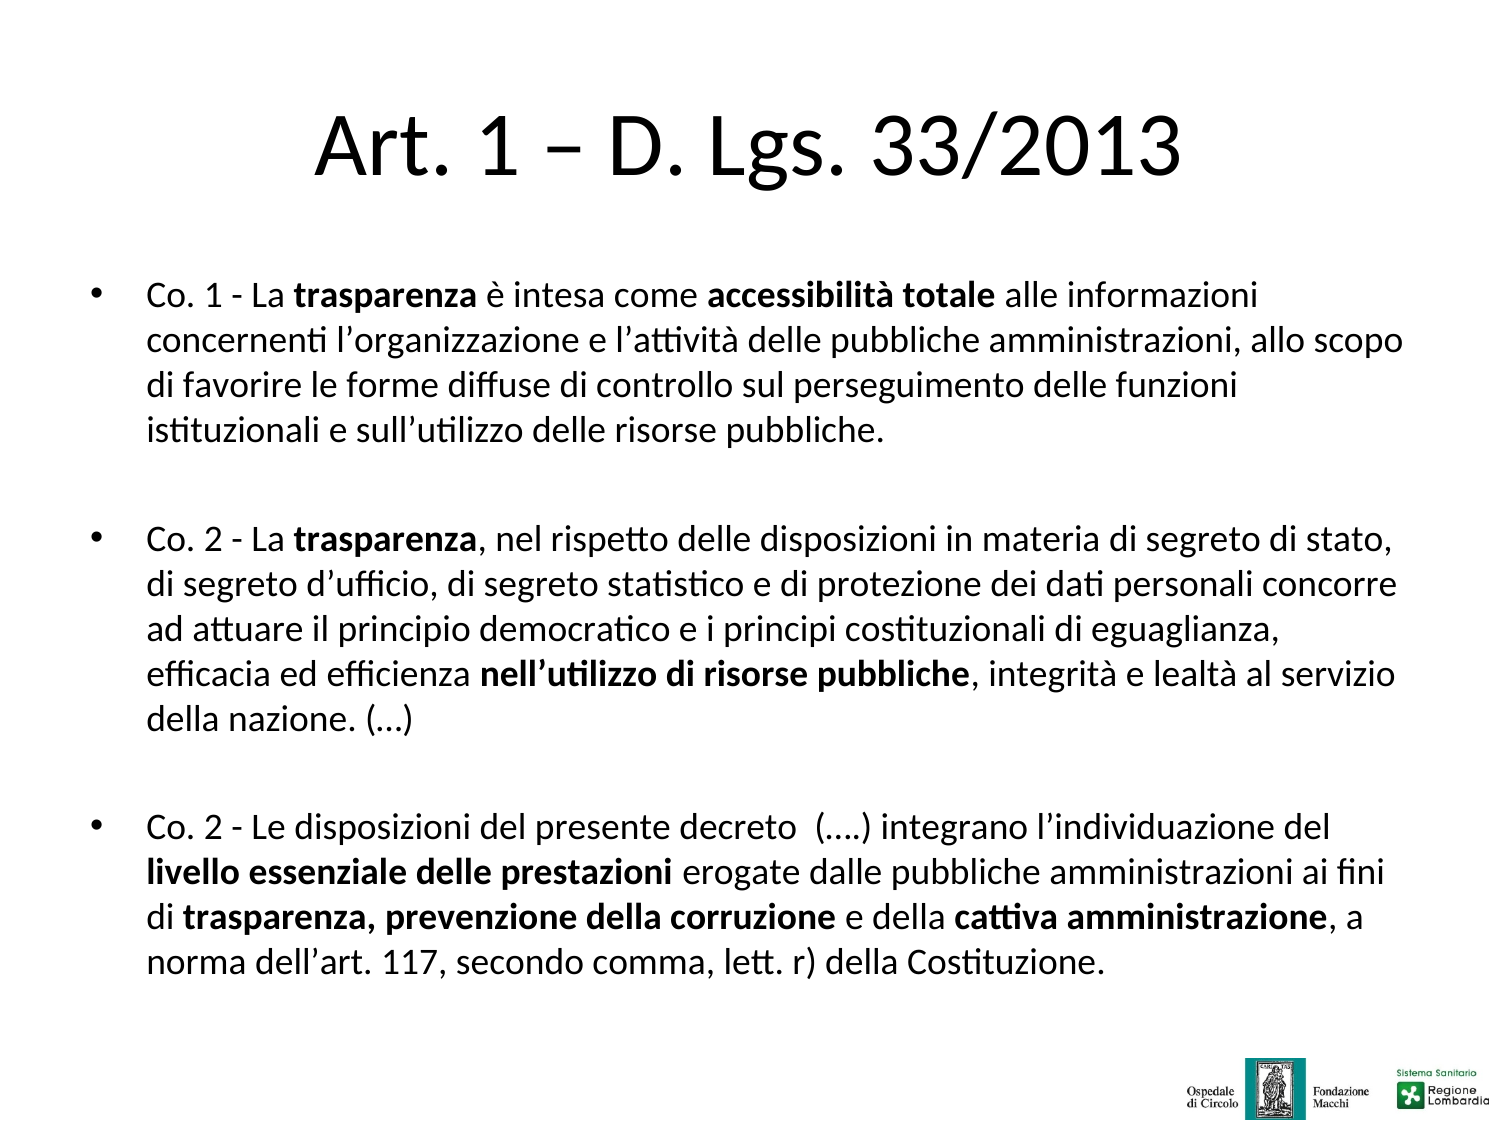

# Art. 1 – D. Lgs. 33/2013
Co. 1 - La trasparenza è intesa come accessibilità totale alle informazioni concernenti l’organizzazione e l’attività delle pubbliche amministrazioni, allo scopo di favorire le forme diffuse di controllo sul perseguimento delle funzioni istituzionali e sull’utilizzo delle risorse pubbliche.
Co. 2 - La trasparenza, nel rispetto delle disposizioni in materia di segreto di stato, di segreto d’ufficio, di segreto statistico e di protezione dei dati personali concorre ad attuare il principio democratico e i principi costituzionali di eguaglianza, efficacia ed efficienza nell’utilizzo di risorse pubbliche, integrità e lealtà al servizio della nazione. (…)
Co. 2 - Le disposizioni del presente decreto (….) integrano l’individuazione del livello essenziale delle prestazioni erogate dalle pubbliche amministrazioni ai fini di trasparenza, prevenzione della corruzione e della cattiva amministrazione, a norma dell’art. 117, secondo comma, lett. r) della Costituzione.